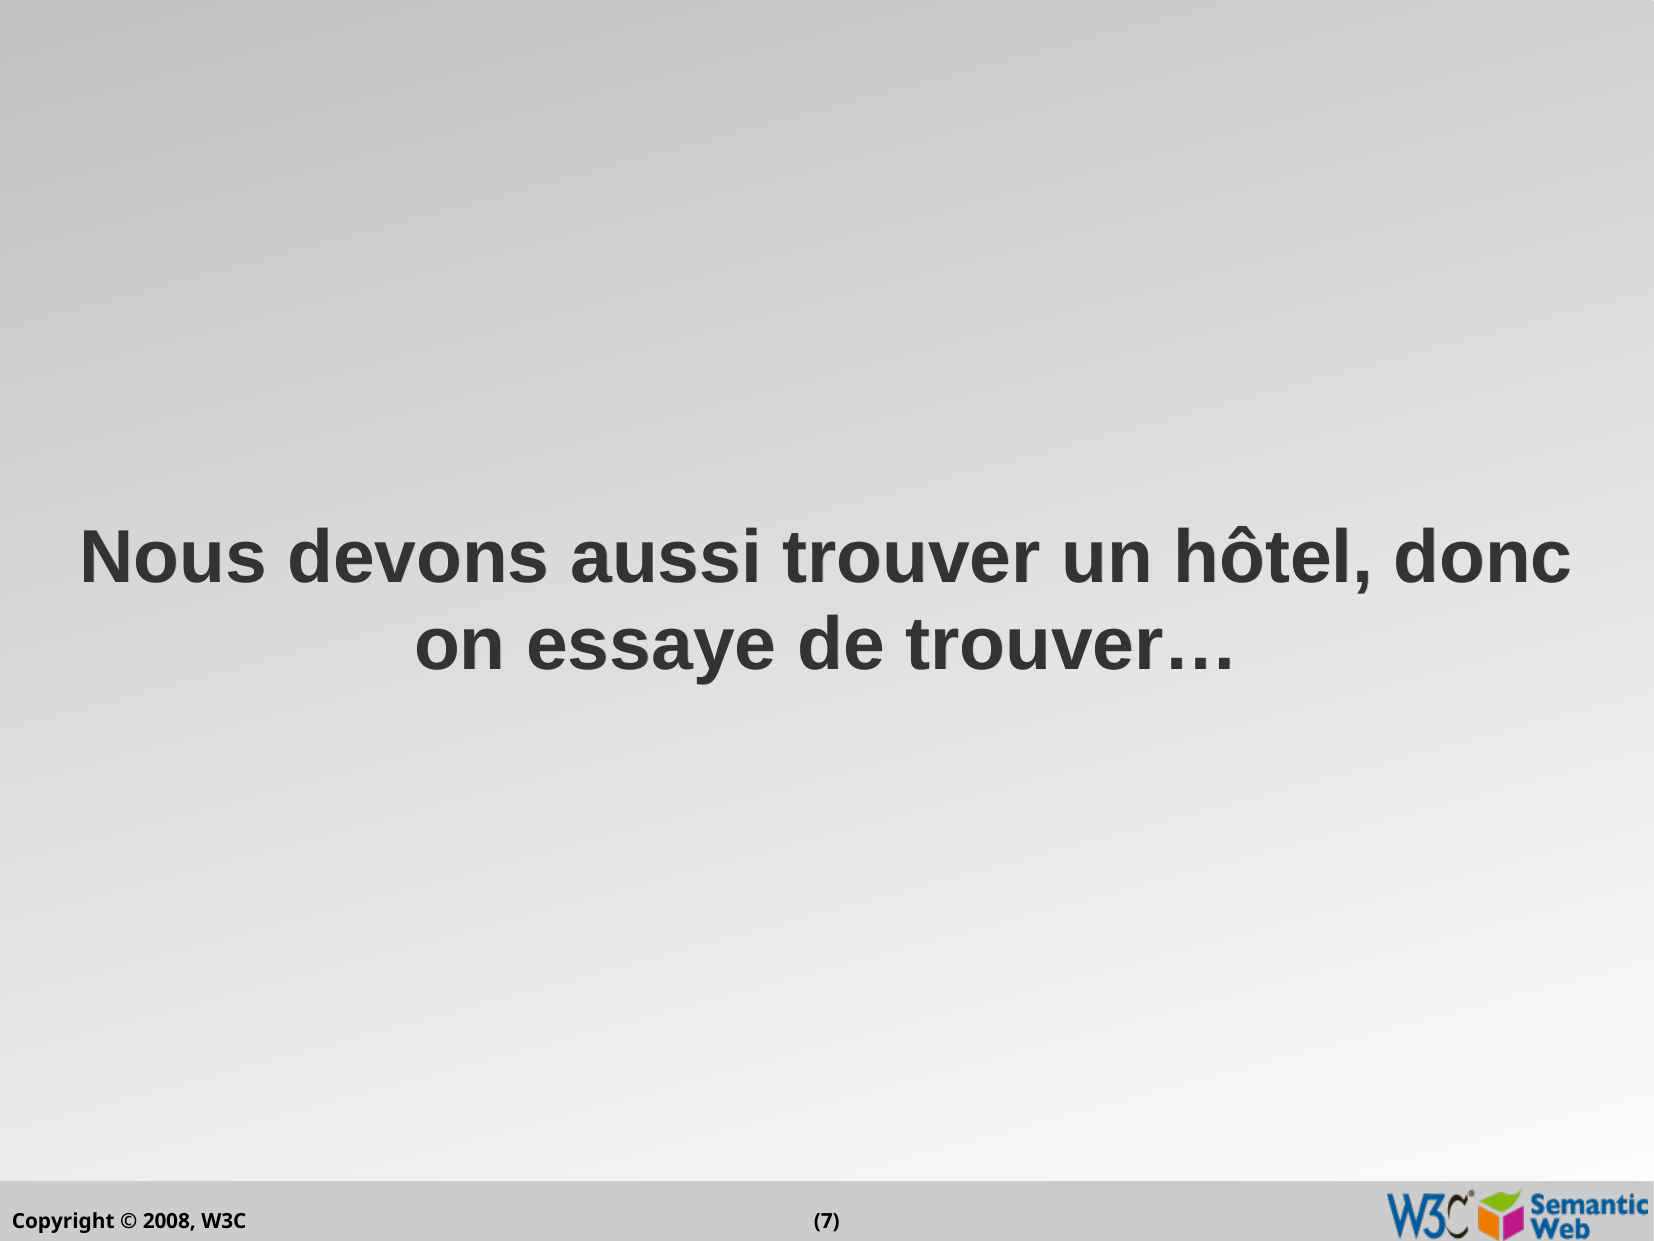

# Nous devons aussi trouver un hôtel, donc on essaye de trouver…